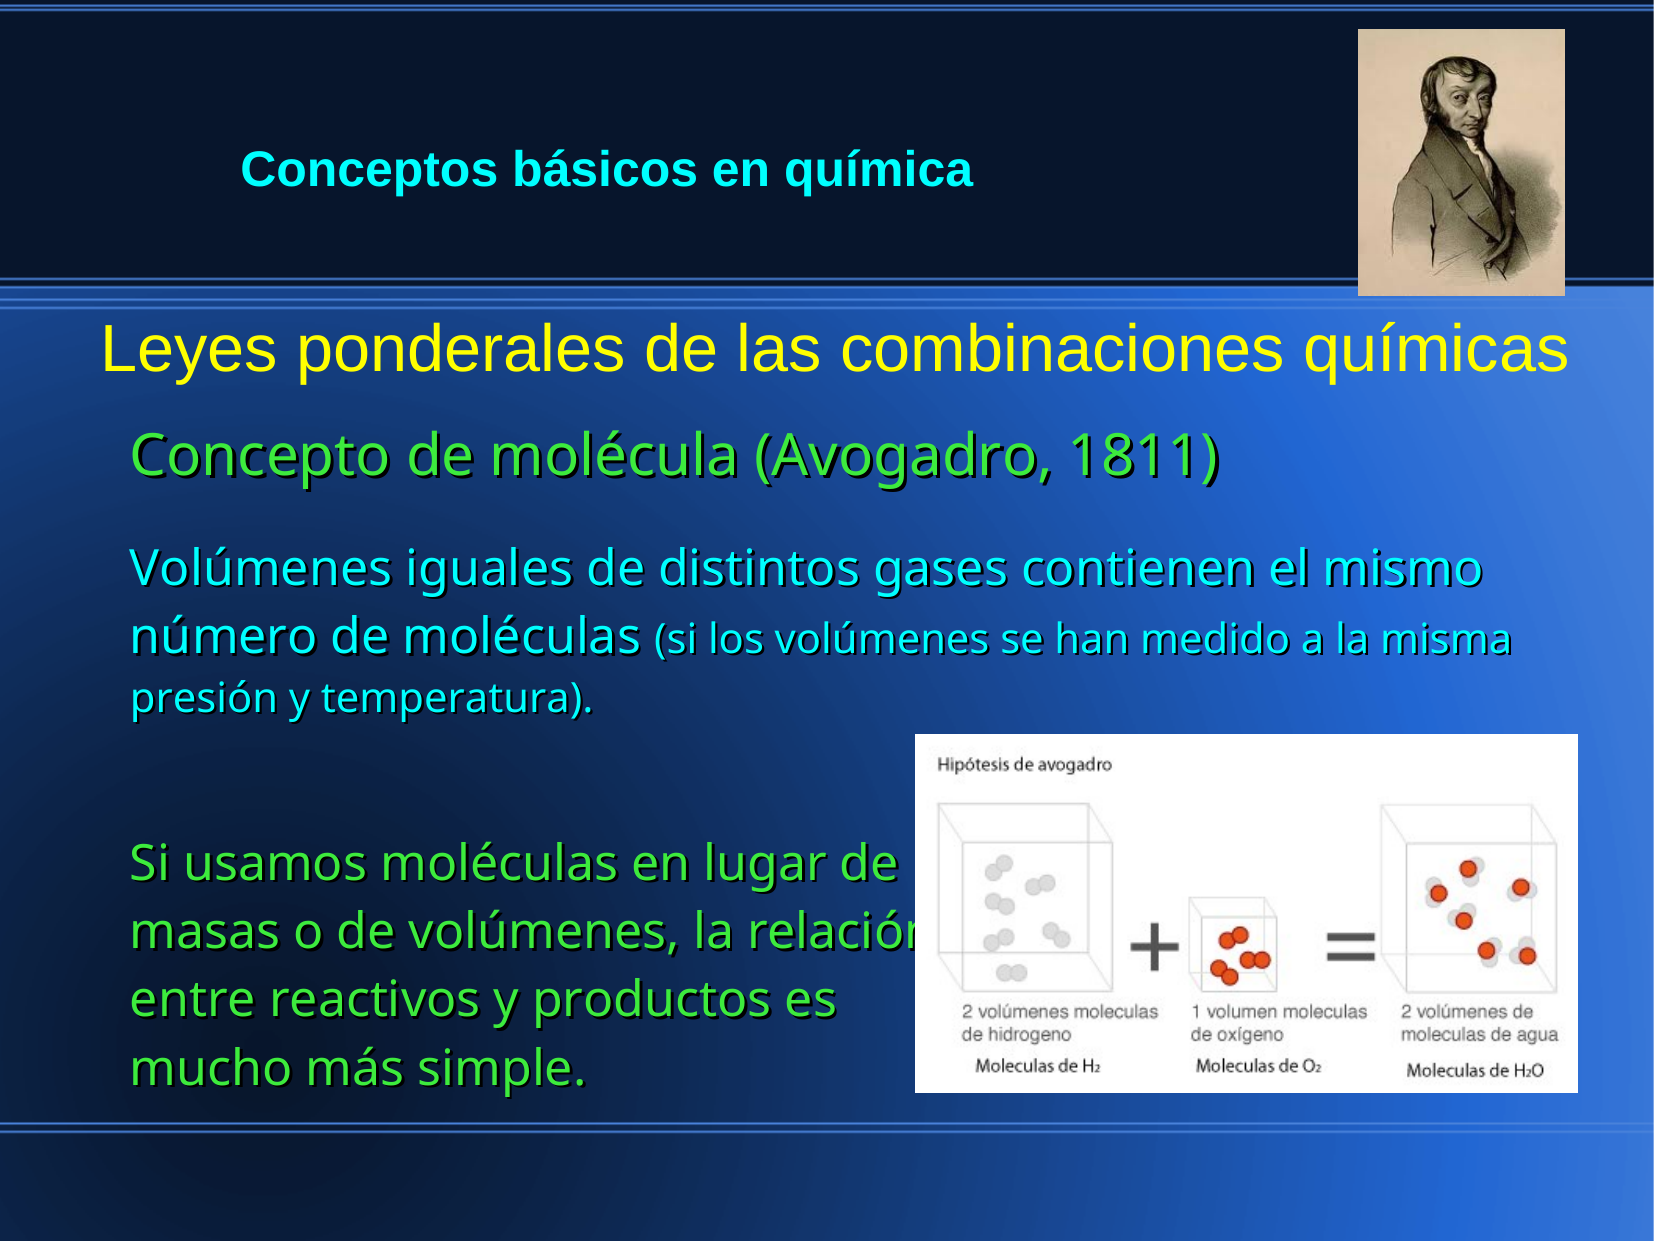

Conceptos básicos en química
# Leyes ponderales de las combinaciones químicas
Concepto de molécula (Avogadro, 1811)
Volúmenes iguales de distintos gases contienen el mismo número de moléculas (si los volúmenes se han medido a la misma presión y temperatura).
Si usamos moléculas en lugar de masas o de volúmenes, la relación entre reactivos y productos es mucho más simple.